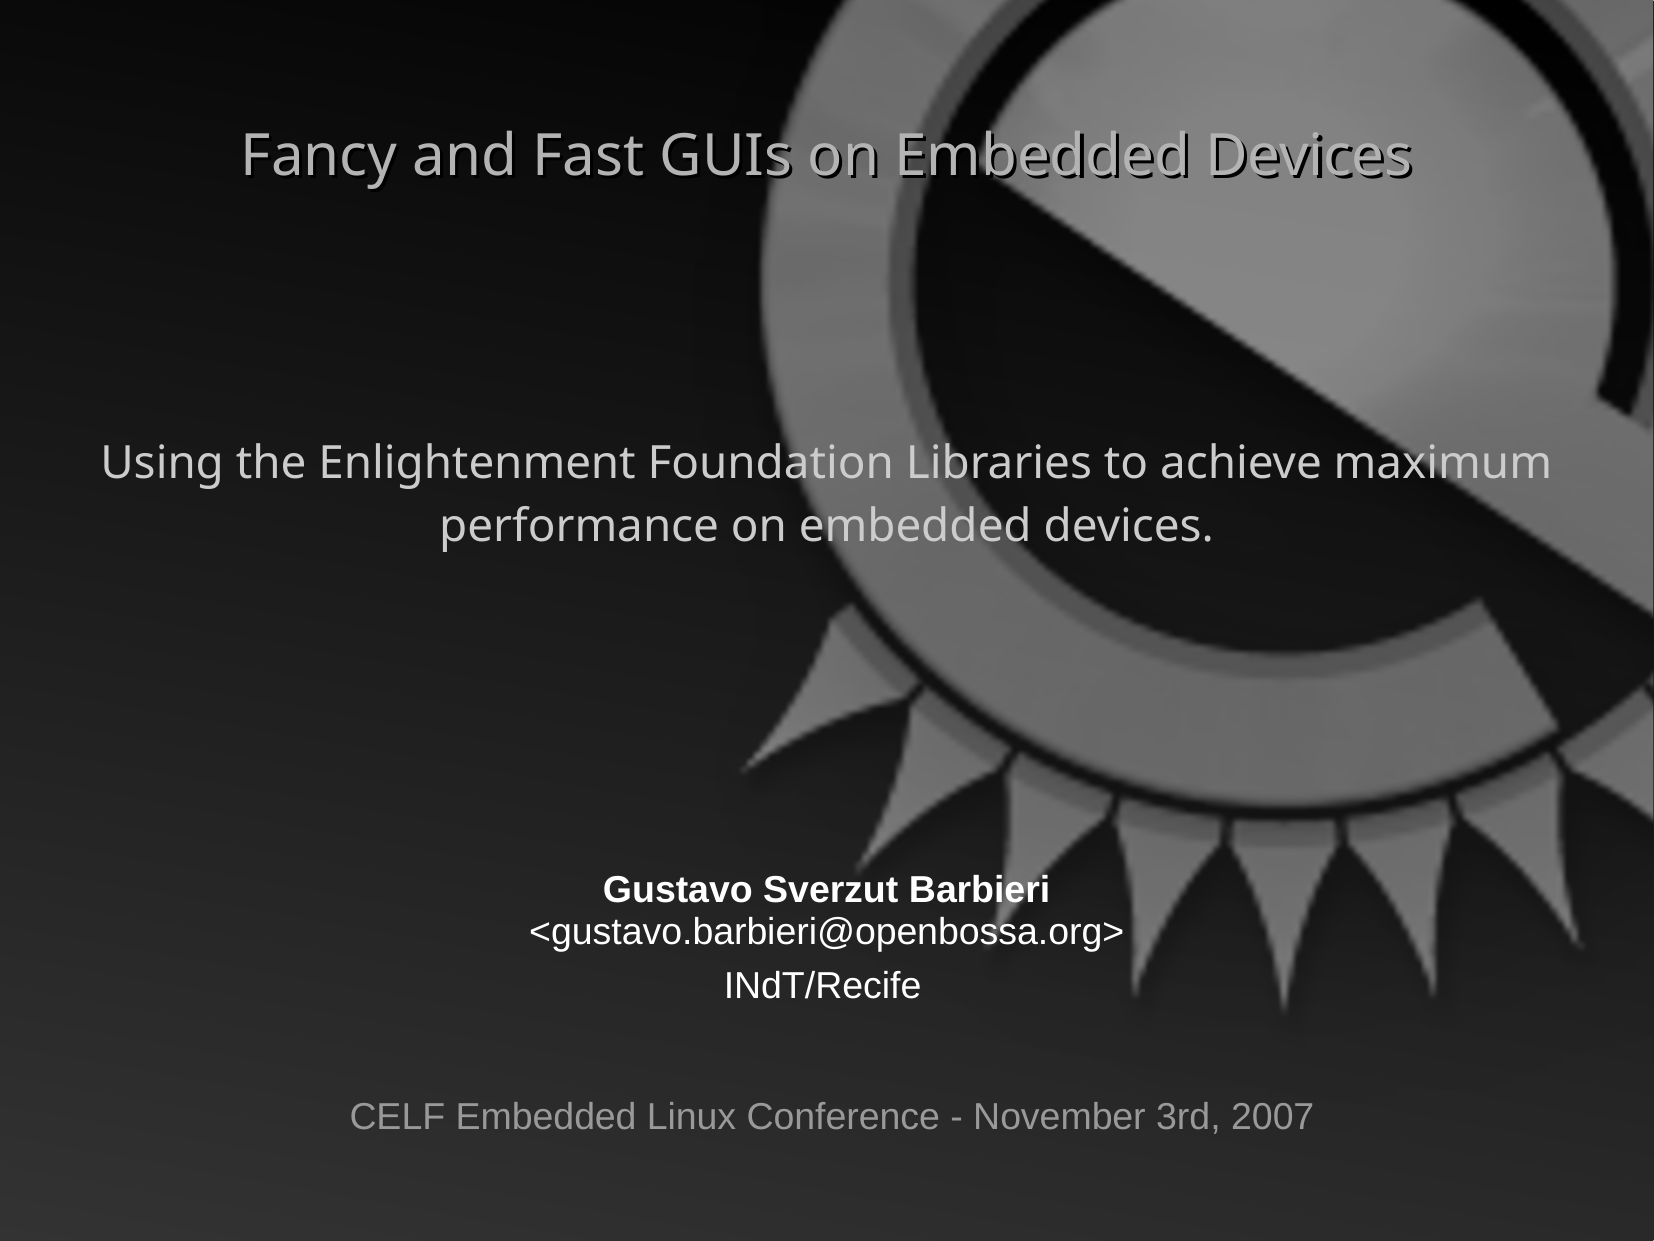

# Fancy and Fast GUIs on Embedded Devices
Using the Enlightenment Foundation Libraries to achieve maximum performance on embedded devices.
Gustavo Sverzut Barbieri <gustavo.barbieri@openbossa.org>
INdT/Recife
 CELF Embedded Linux Conference - November 3rd, 2007